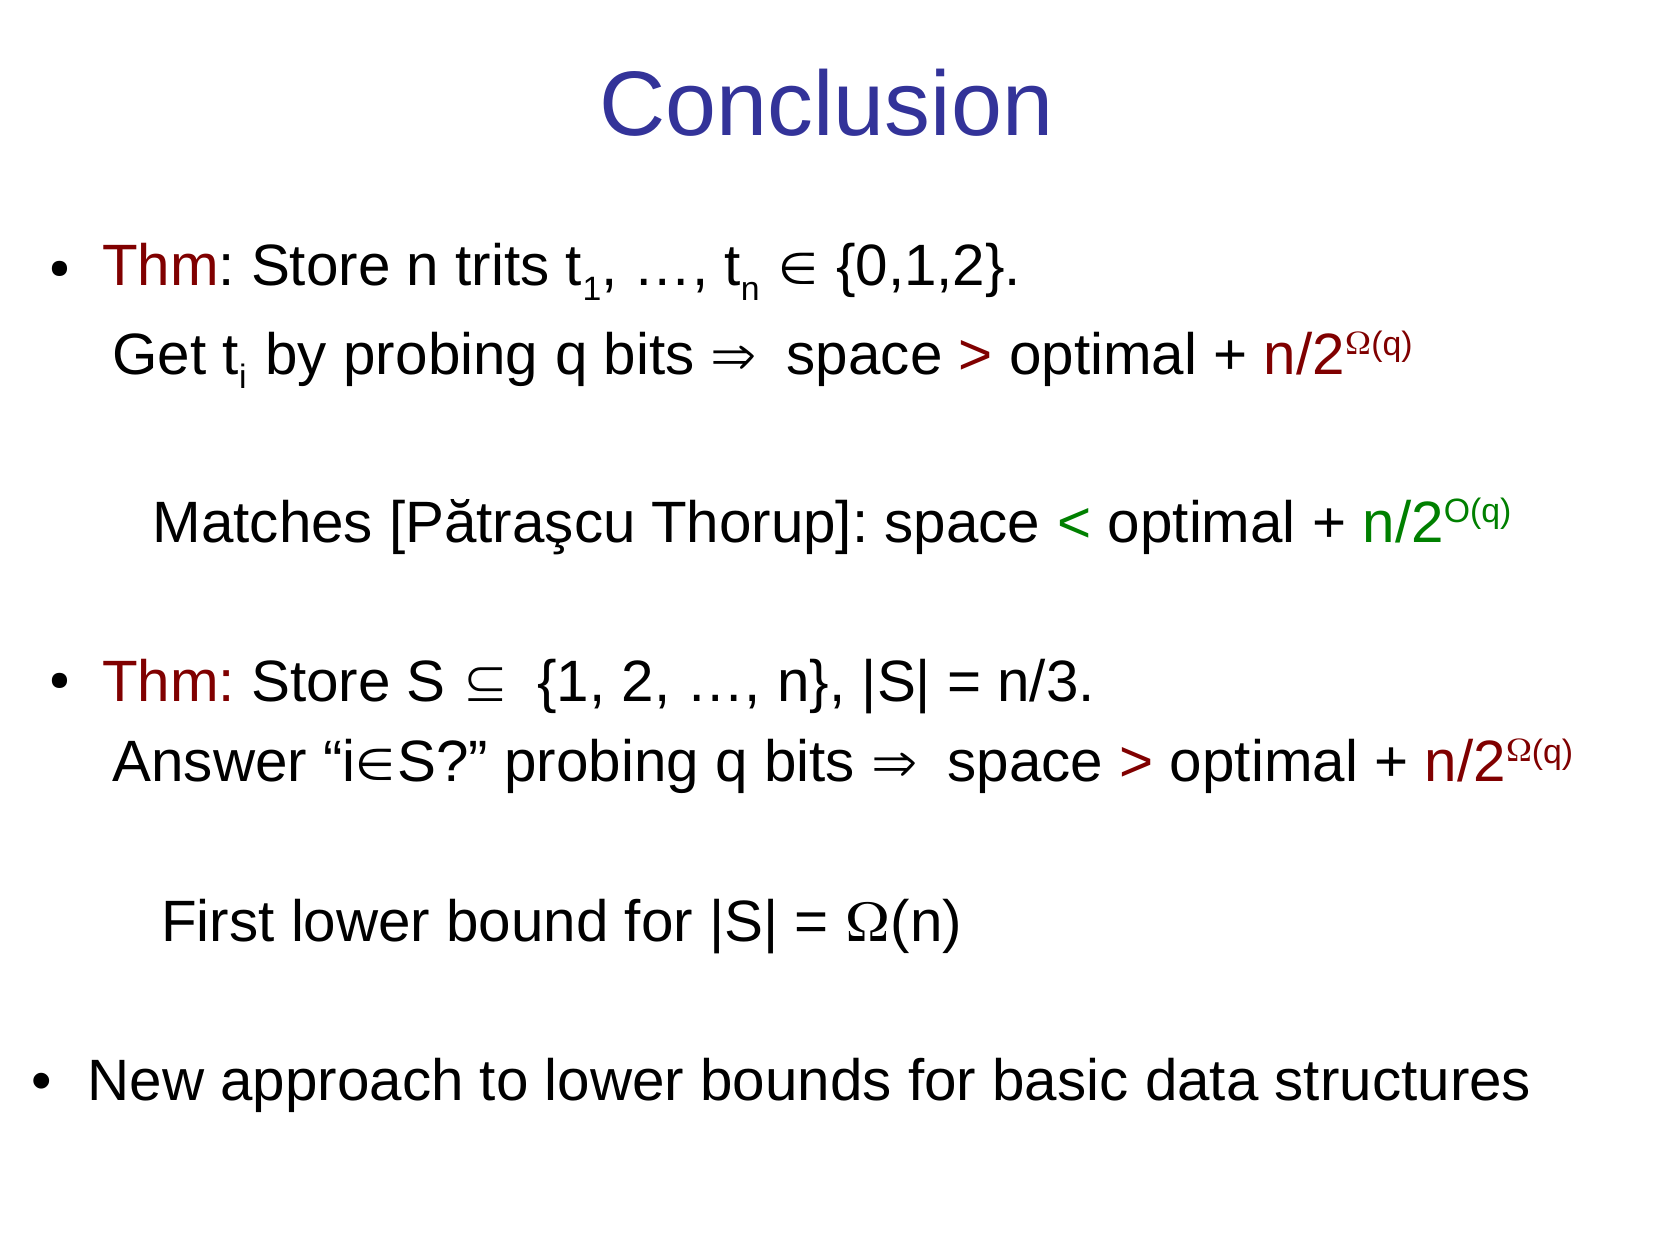

Conclusion
# Thm: Store n trits t1, …, tn  {0,1,2}.
 Get ti by probing q bits  space > optimal + n/2(q)
 Matches [Pătraşcu Thorup]: space < optimal + n/2O(q)
Thm: Store S  {1, 2, …, n}, |S| = n/3.
 Answer “iS?” probing q bits  space > optimal + n/2(q)
 First lower bound for |S| = (n)
New approach to lower bounds for basic data structures